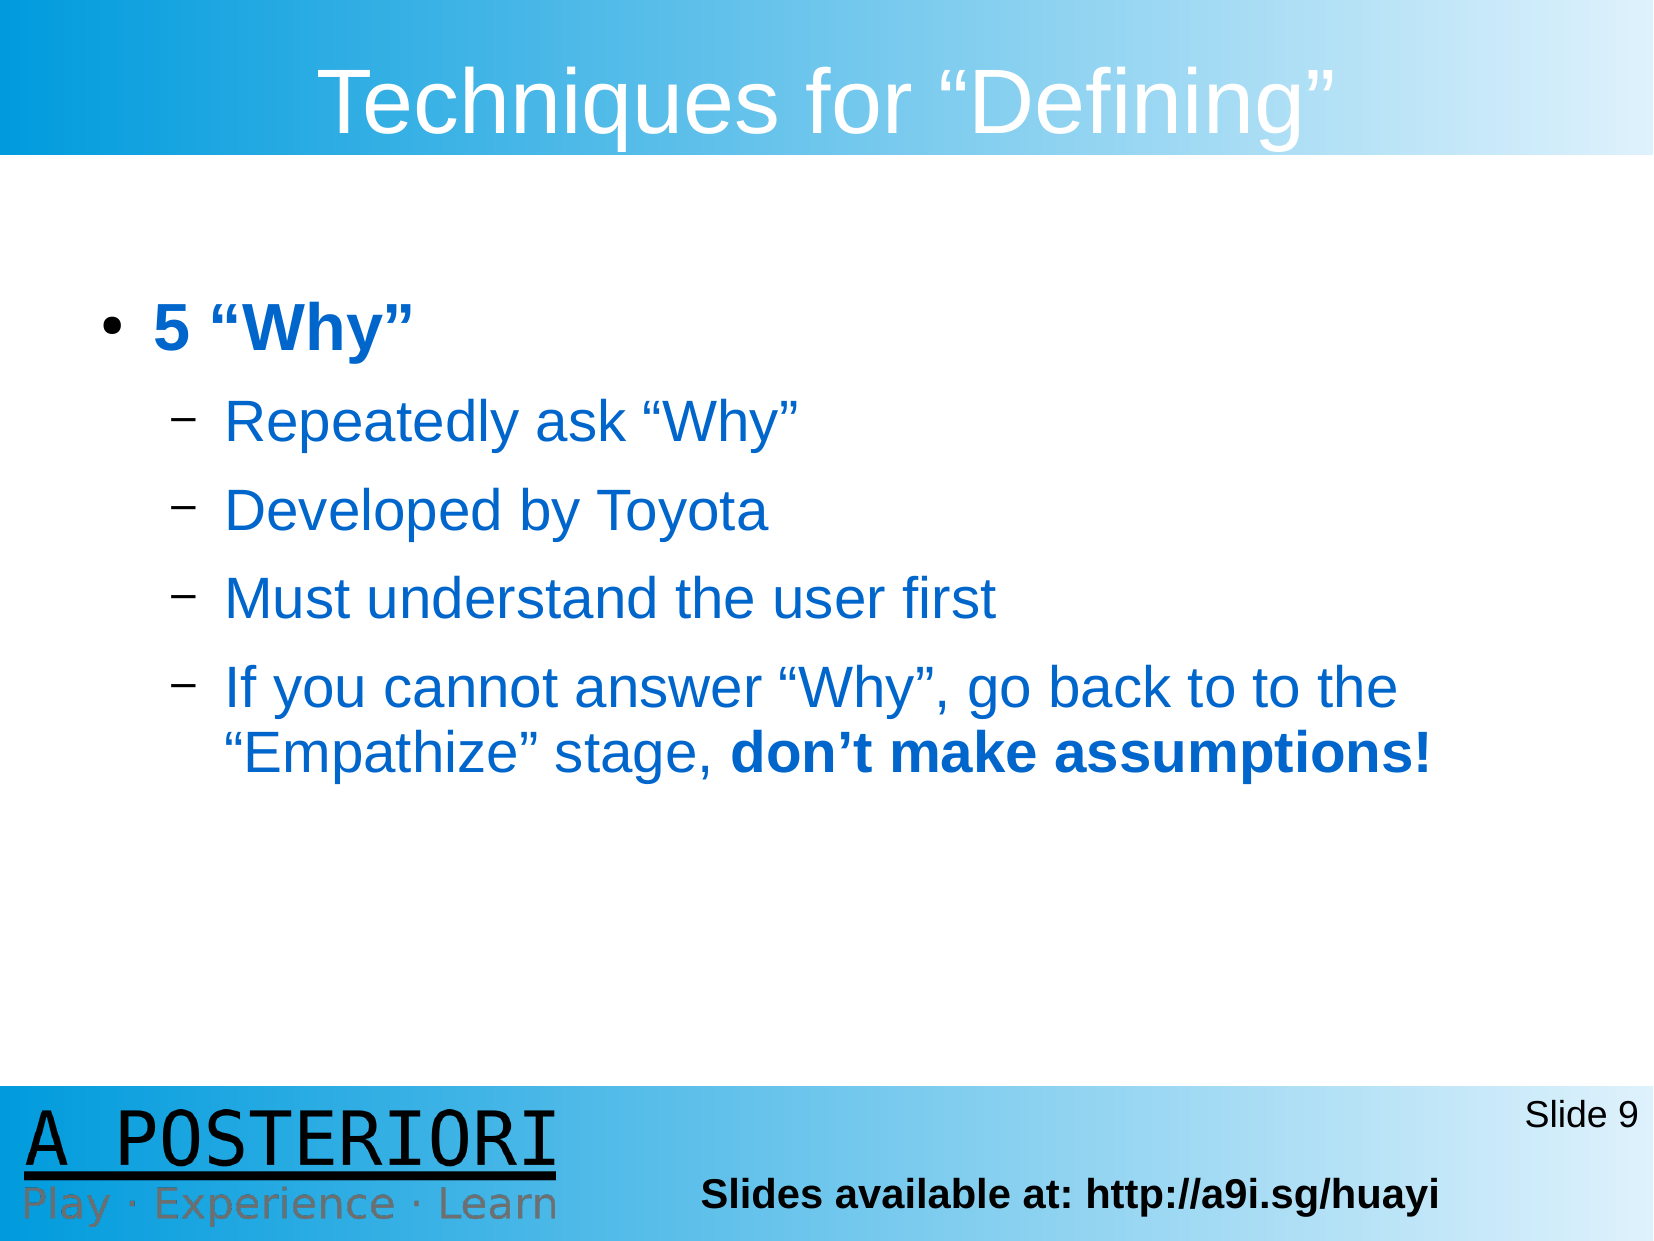

# Techniques for “Defining”
5 “Why”
Repeatedly ask “Why”
Developed by Toyota
Must understand the user first
If you cannot answer “Why”, go back to to the “Empathize” stage, don’t make assumptions!